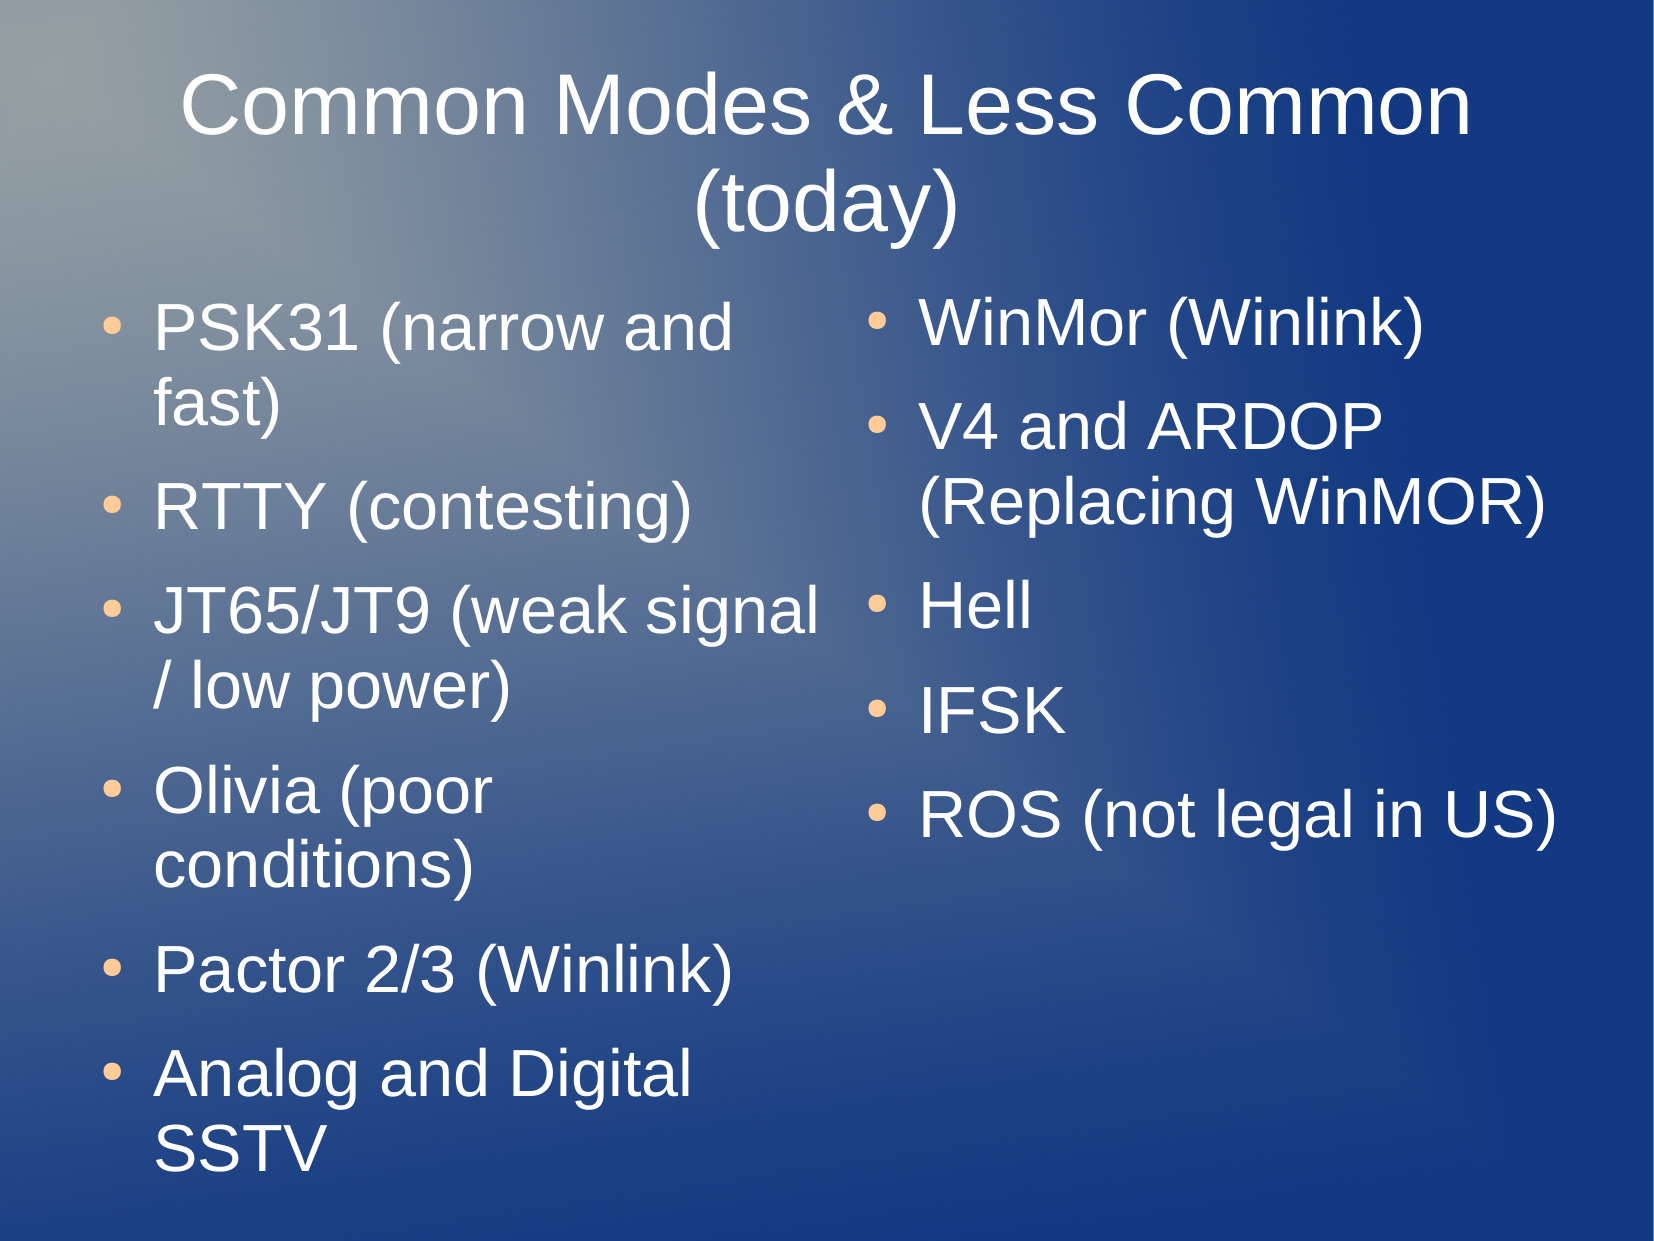

# Common Modes & Less Common (today)
WinMor (Winlink)
V4 and ARDOP (Replacing WinMOR)
Hell
IFSK
ROS (not legal in US)
PSK31 (narrow and fast)
RTTY (contesting)
JT65/JT9 (weak signal / low power)
Olivia (poor conditions)
Pactor 2/3 (Winlink)
Analog and Digital SSTV